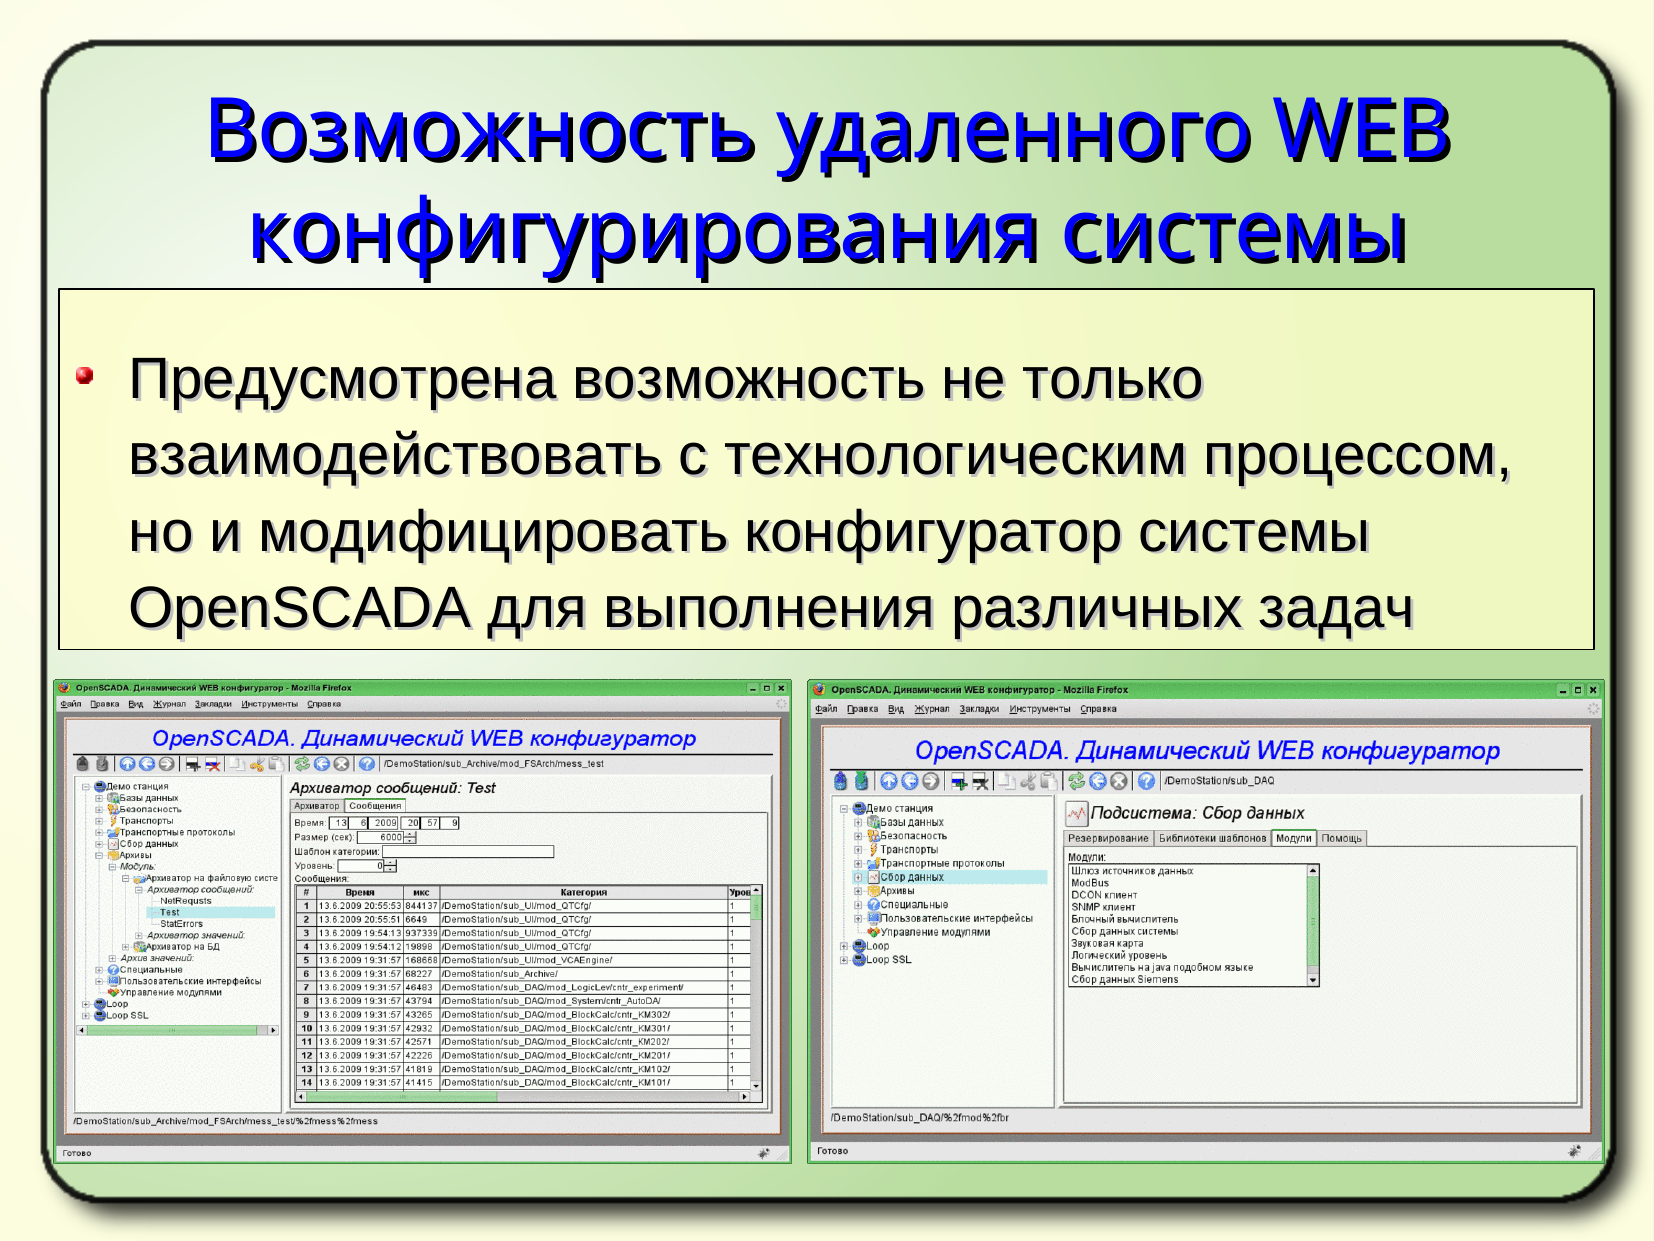

# Возможность удаленного WEB конфигурирования системы
Предусмотрена возможность не только взаимодействовать с технологическим процессом, но и модифицировать конфигуратор системы OpenSCADA для выполнения различных задач